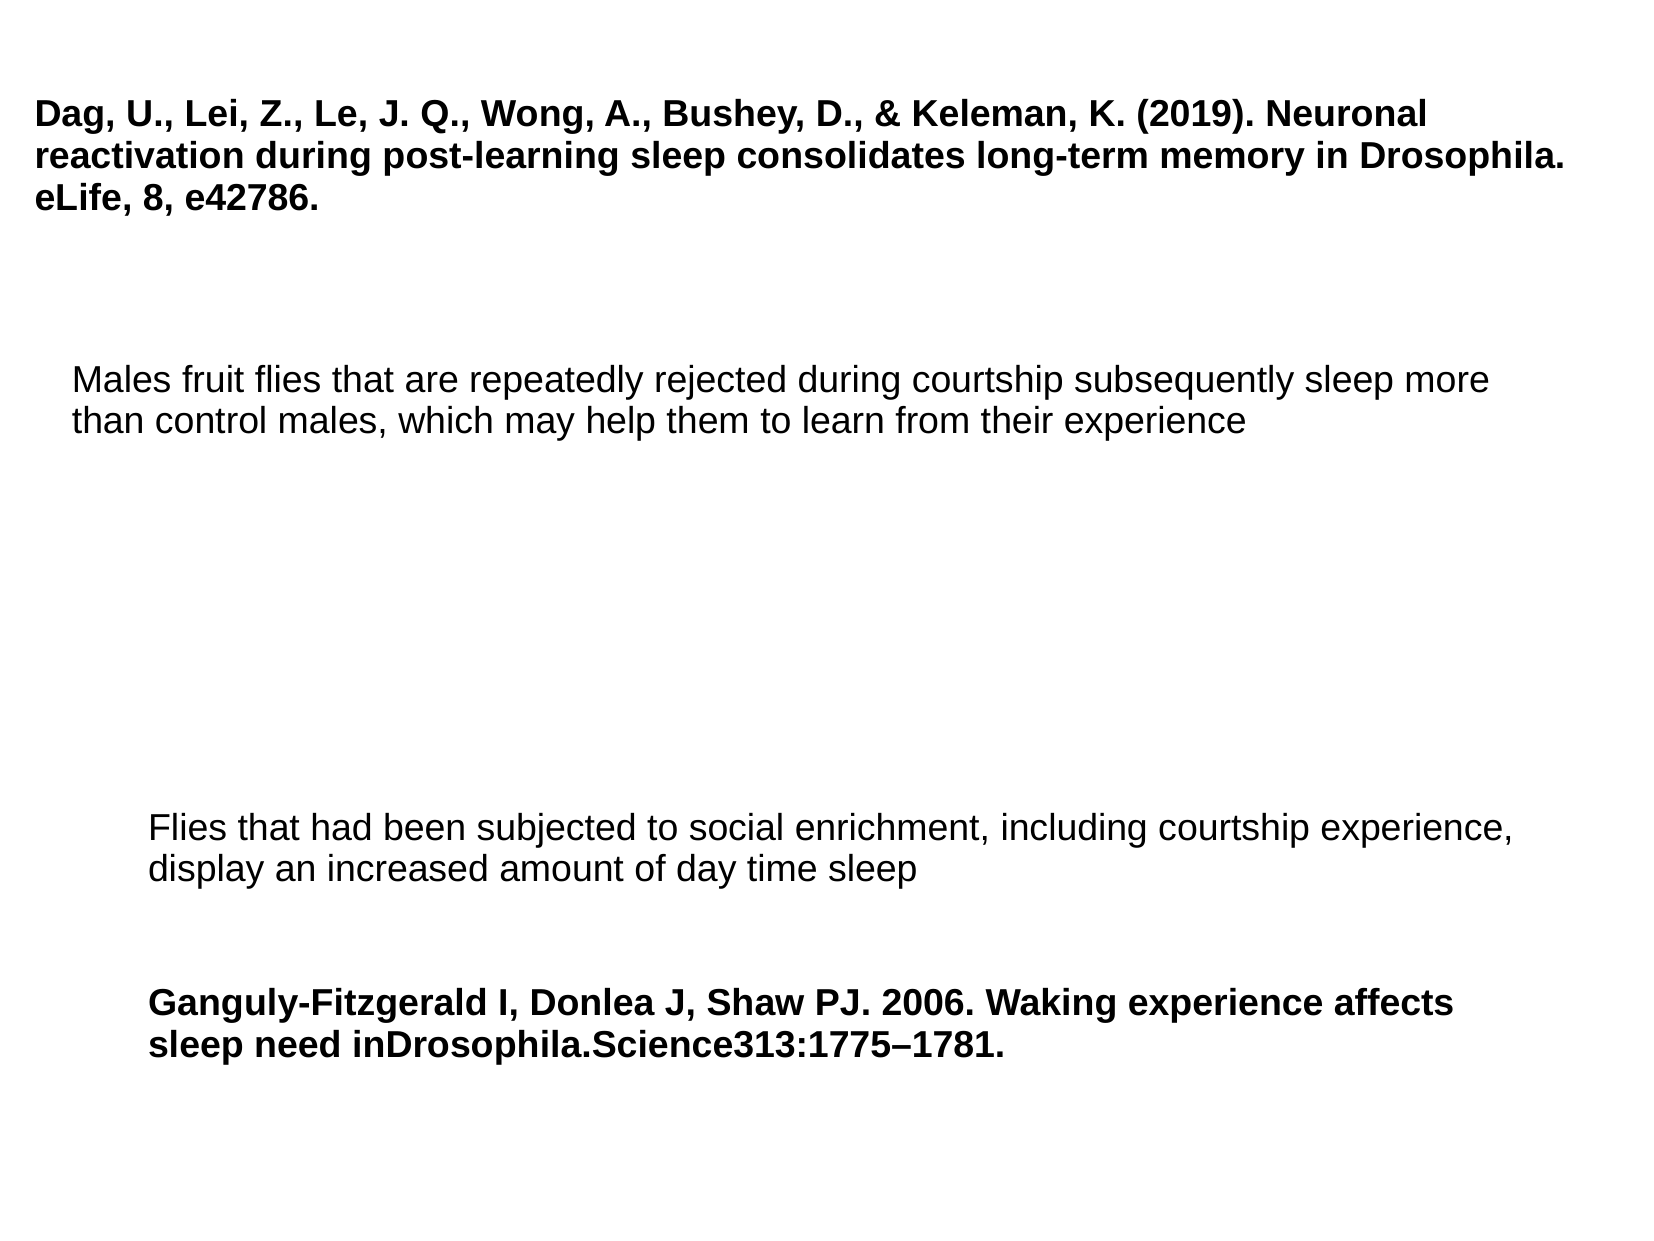

Dag, U., Lei, Z., Le, J. Q., Wong, A., Bushey, D., & Keleman, K. (2019). Neuronal reactivation during post-learning sleep consolidates long-term memory in Drosophila. eLife, 8, e42786.
Males fruit flies that are repeatedly rejected during courtship subsequently sleep more than control males, which may help them to learn from their experience
Flies that had been subjected to social enrichment, including courtship experience, display an increased amount of day time sleep
Ganguly-Fitzgerald I, Donlea J, Shaw PJ. 2006. Waking experience affects sleep need inDrosophila.Science313:1775–1781.